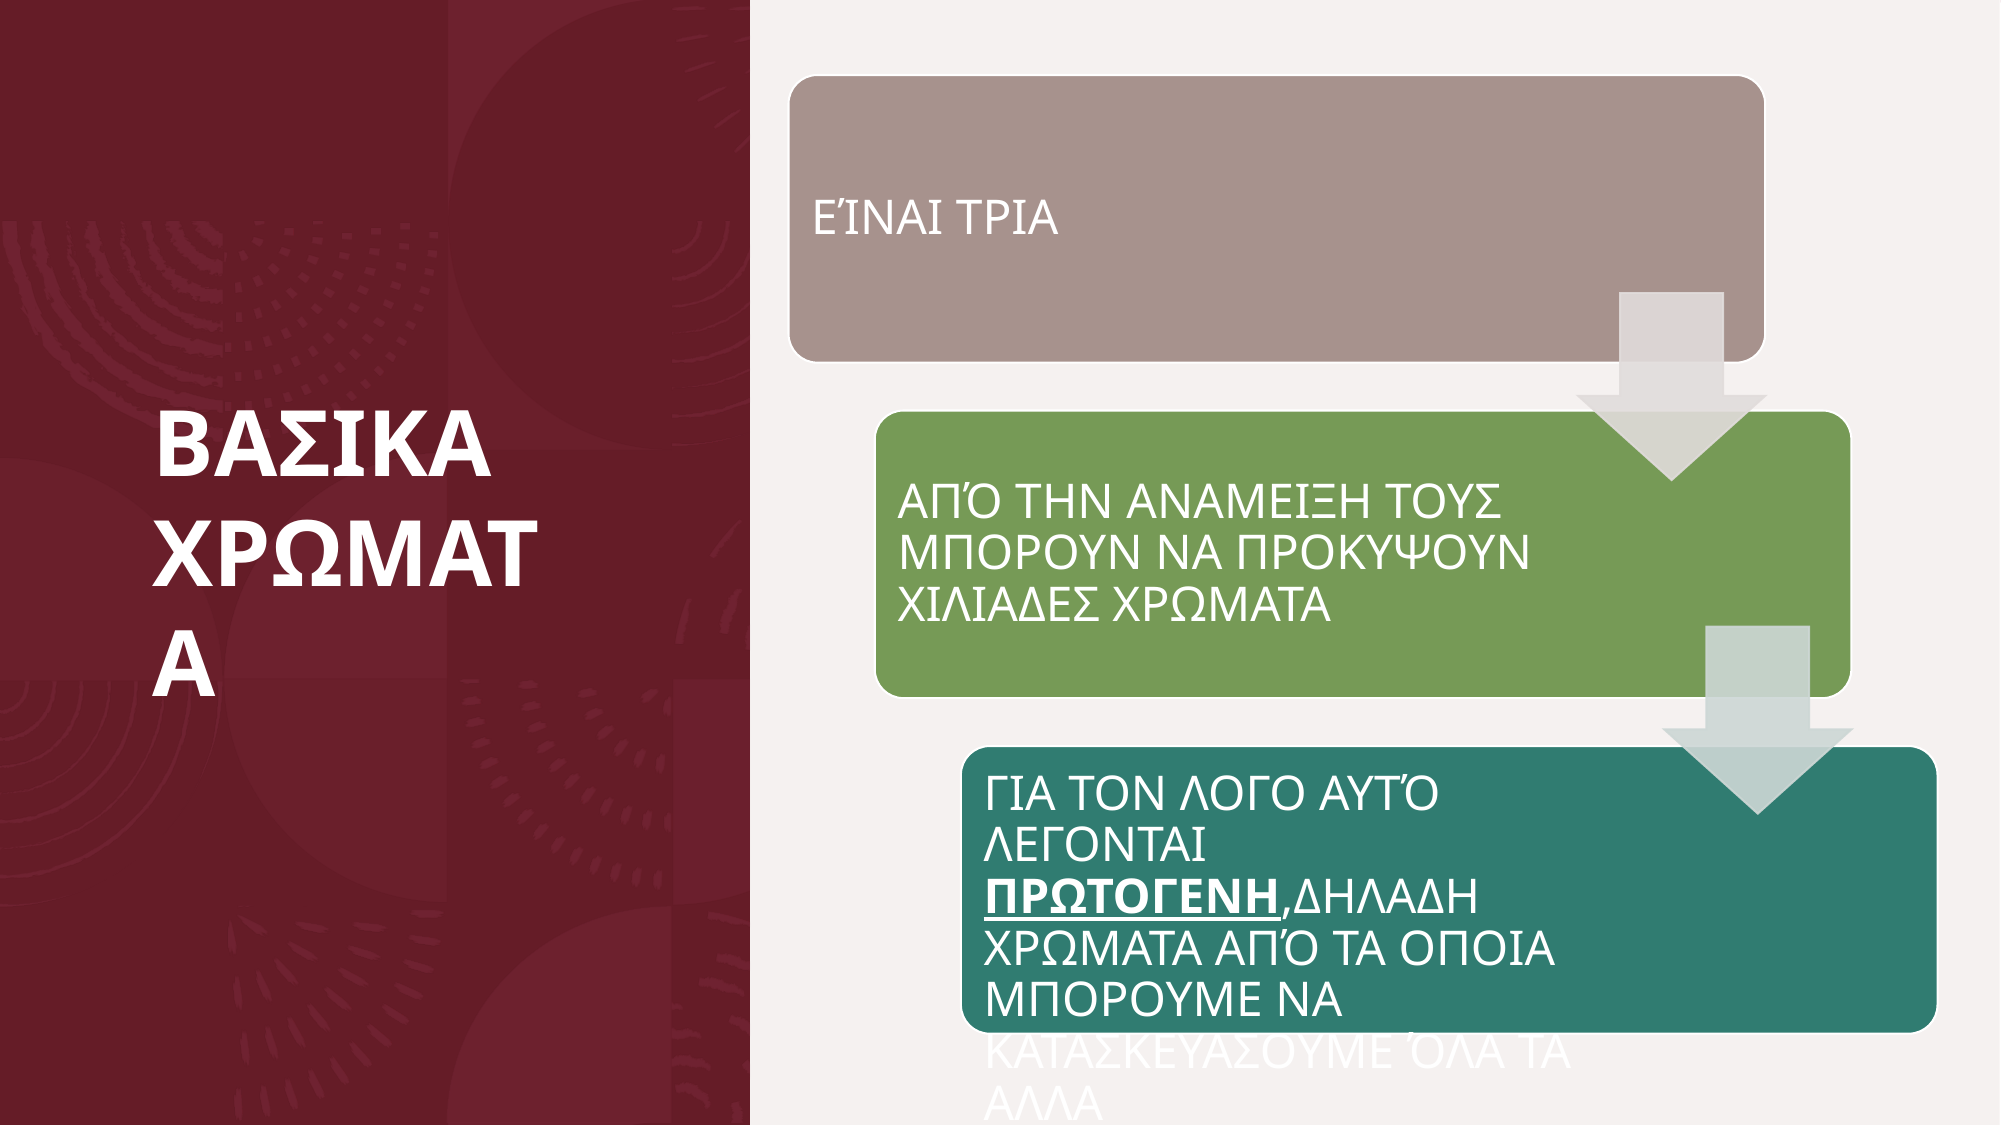

ΕΊΝΑΙ ΤΡΙΑ
ΑΠΌ ΤΗΝ ΑΝΑΜΕΙΞΗ ΤΟΥΣ ΜΠΟΡΟΥΝ ΝΑ ΠΡΟΚΥΨΟΥΝ ΧΙΛΙΑΔΕΣ ΧΡΩΜΑΤΑ
ΓΙΑ ΤΟΝ ΛΟΓΟ ΑΥΤΌ ΛΕΓΟΝΤΑΙ ΠΡΩΤΟΓΕΝΗ,ΔΗΛΑΔΗ ΧΡΩΜΑΤΑ ΑΠΌ ΤΑ ΟΠΟΙΑ ΜΠΟΡΟΥΜΕ ΝΑ ΚΑΤΑΣΚΕΥΑΣΟΥΜΕ ΌΛΑ ΤΑ ΑΛΛΑ
# ΒΑΣΙΚΑ ΧΡΩΜΑΤΑ